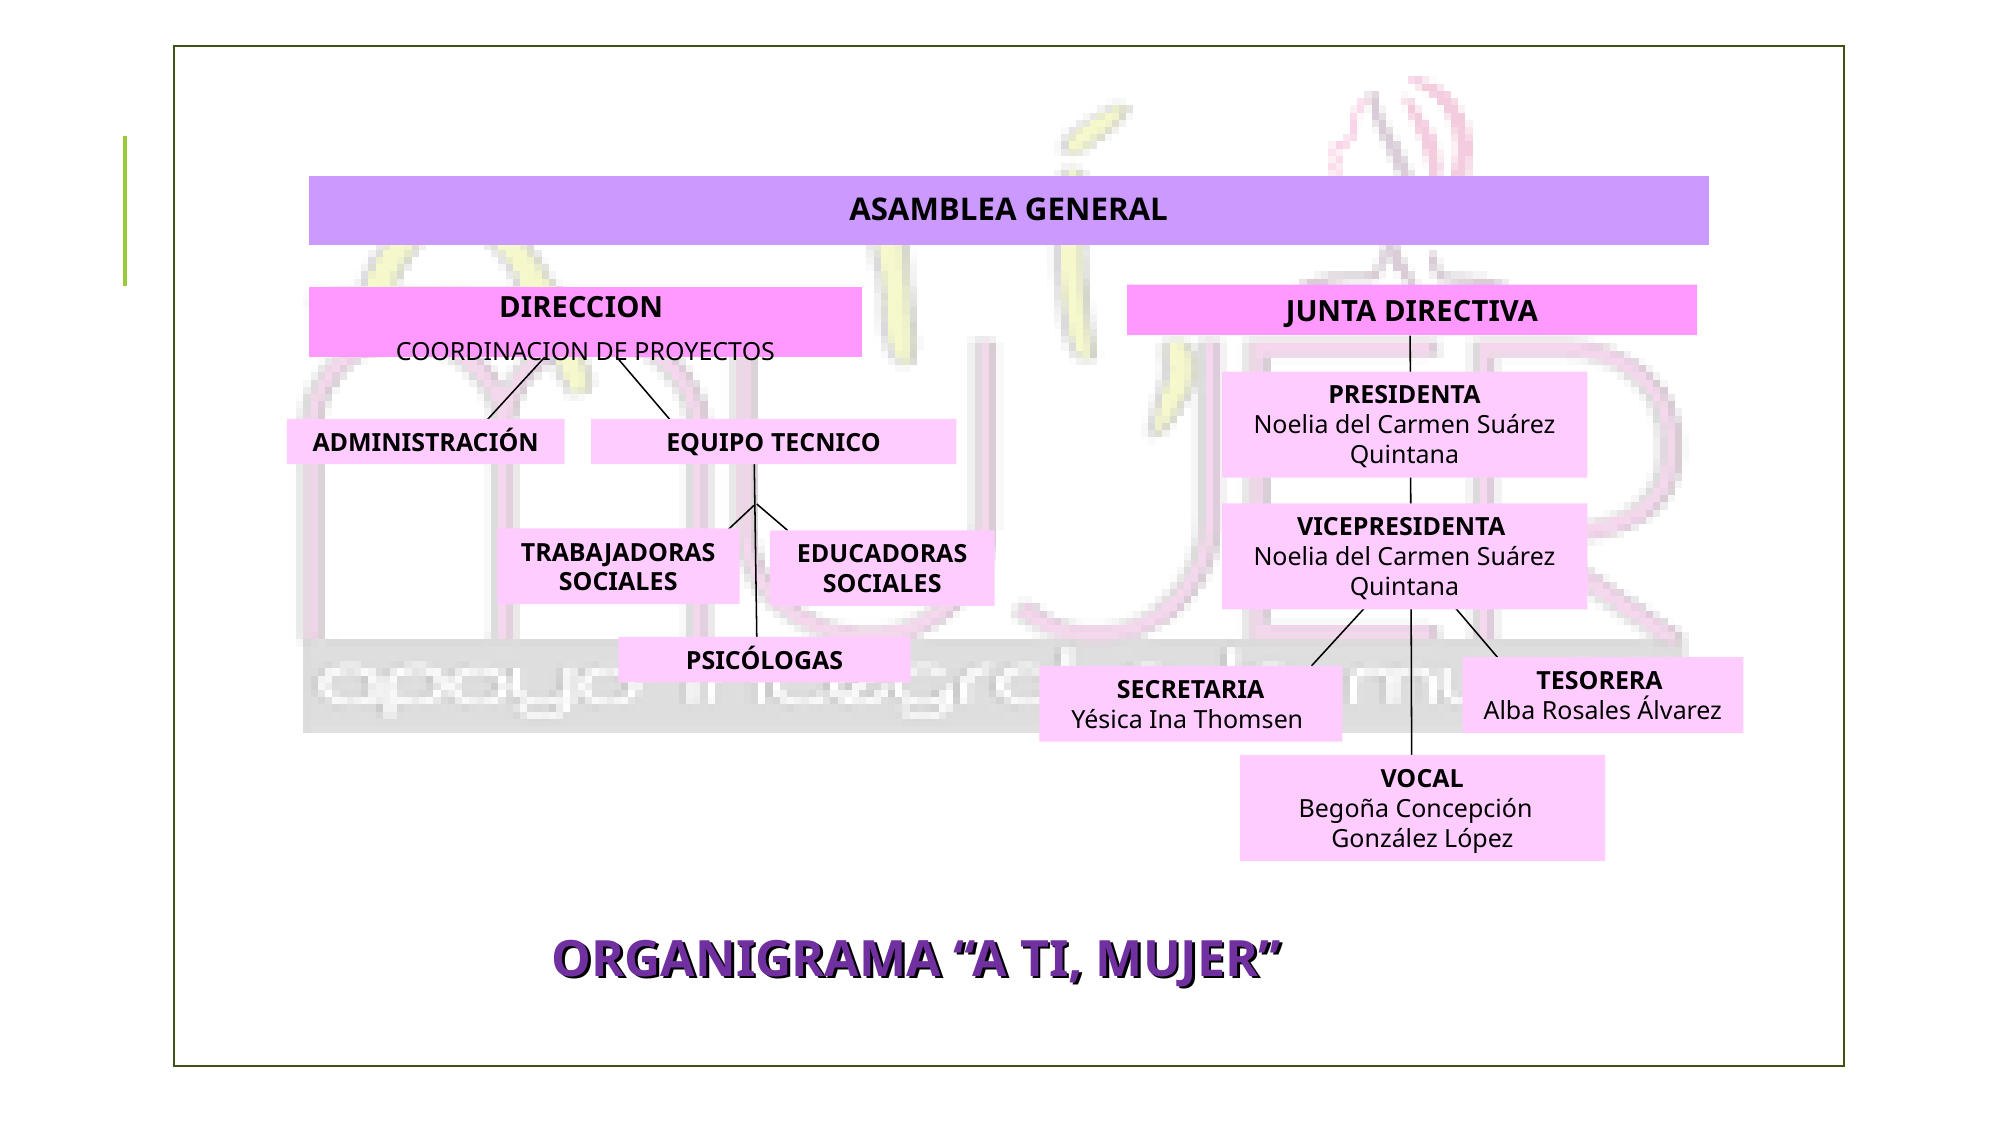

ASAMBLEA GENERAL
JUNTA DIRECTIVA
DIRECCION
COORDINACION DE PROYECTOS
PRESIDENTA
Noelia del Carmen Suárez Quintana
ADMINISTRACIÓN
EQUIPO TECNICO
VICEPRESIDENTA
Noelia del Carmen Suárez Quintana
TRABAJADORAS SOCIALES
EDUCADORAS SOCIALES
PSICÓLOGAS
TESORERA
Alba Rosales Álvarez
SECRETARIA
Yésica Ina Thomsen
VOCAL
Begoña Concepción
González López
ORGANIGRAMA “A TI, MUJER”